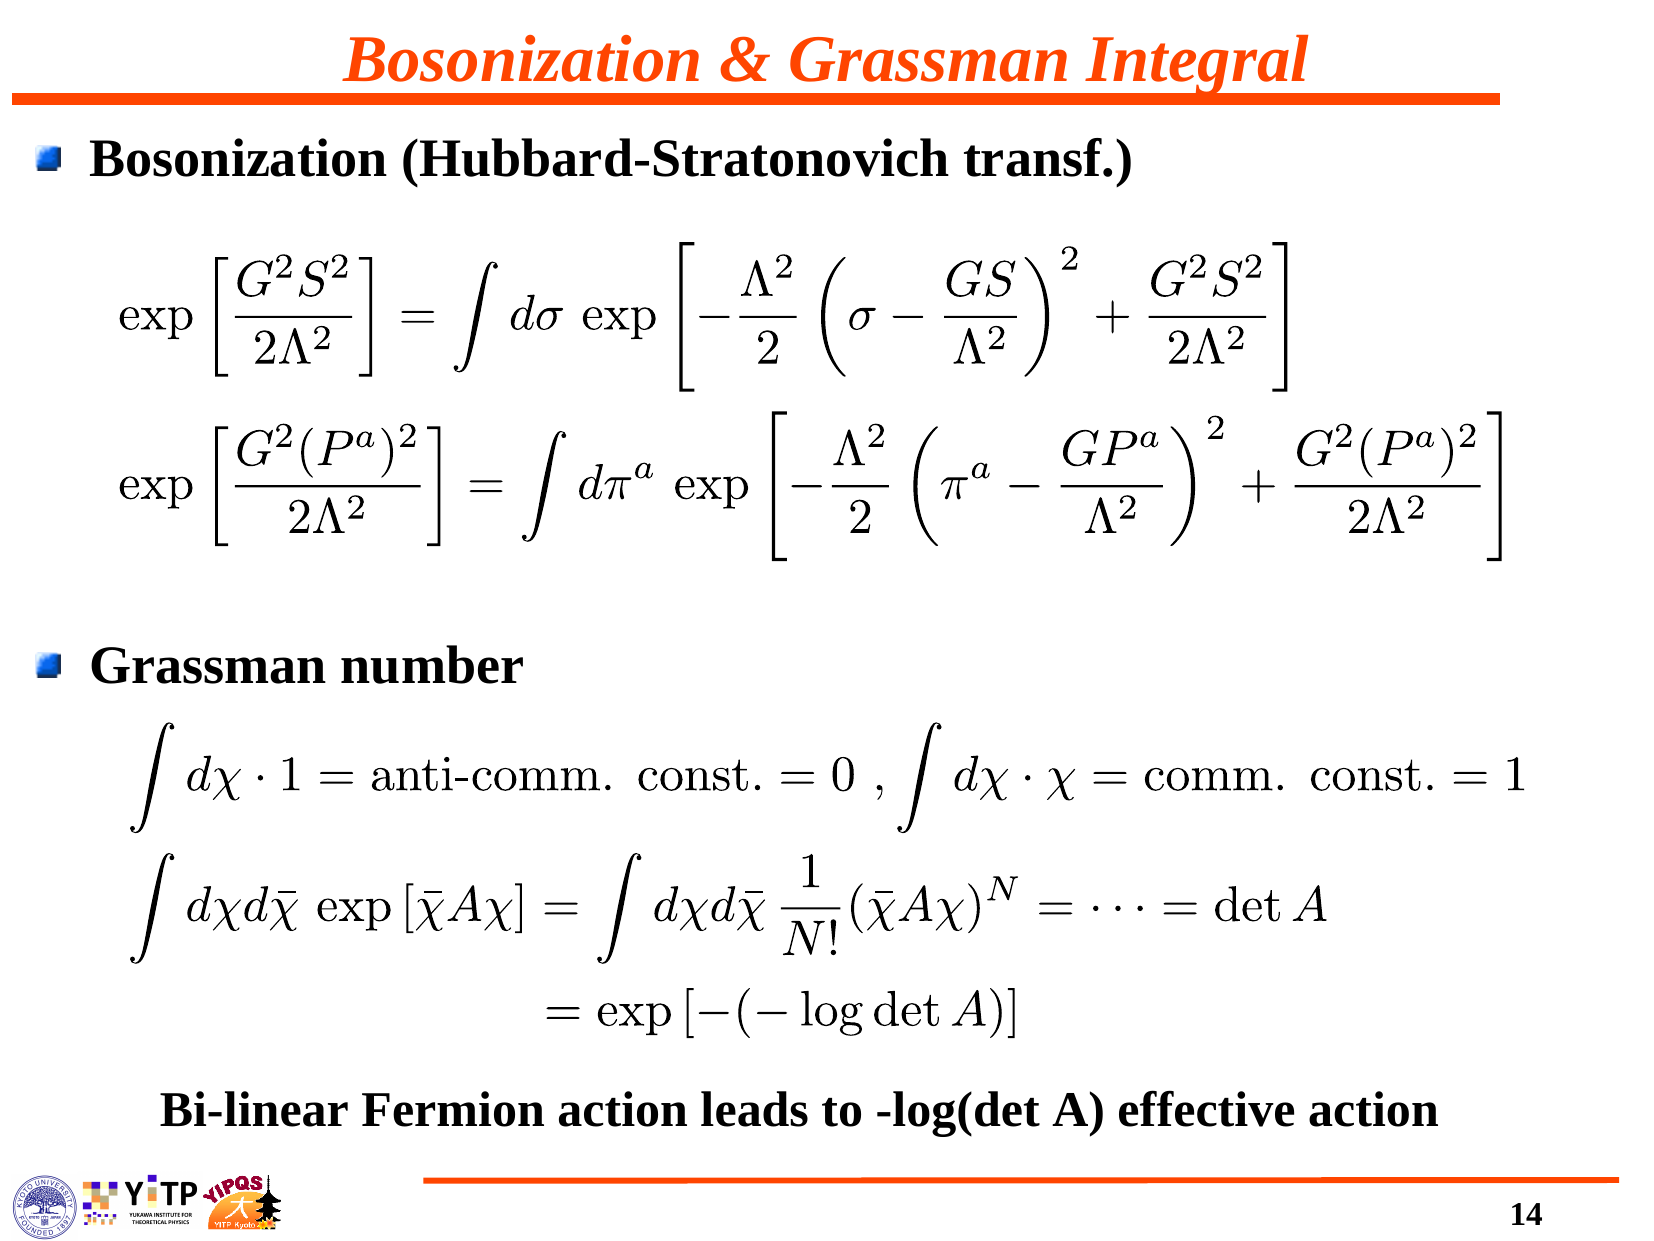

# Bosonization & Grassman Integral
Bosonization (Hubbard-Stratonovich transf.)
Grassman number
Bi-linear Fermion action leads to -log(det A) effective action